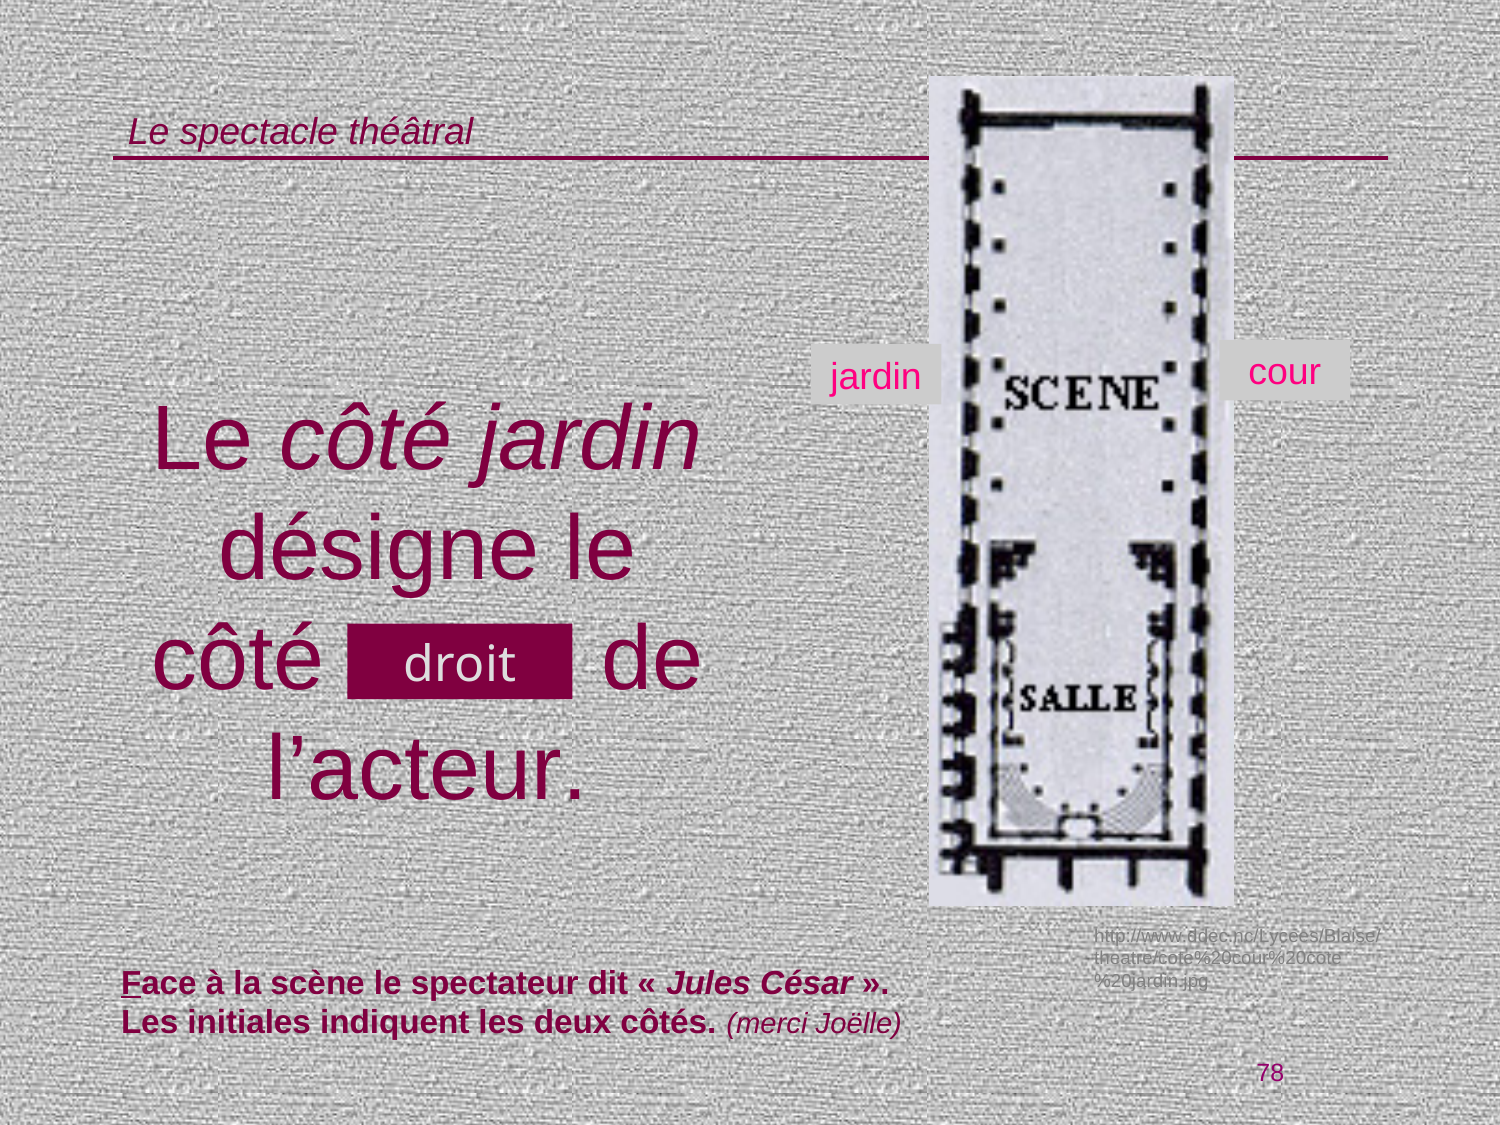

cour
jardin
Le côté jardin désigne le côté … 	de l’acteur.
droit
http://www.ddec.nc/Lycees/Blaise/theatre/cote%20cour%20cote%20jardin.jpg
Face à la scène le spectateur dit « Jules César ».
Les initiales indiquent les deux côtés. (merci Joëlle)
78